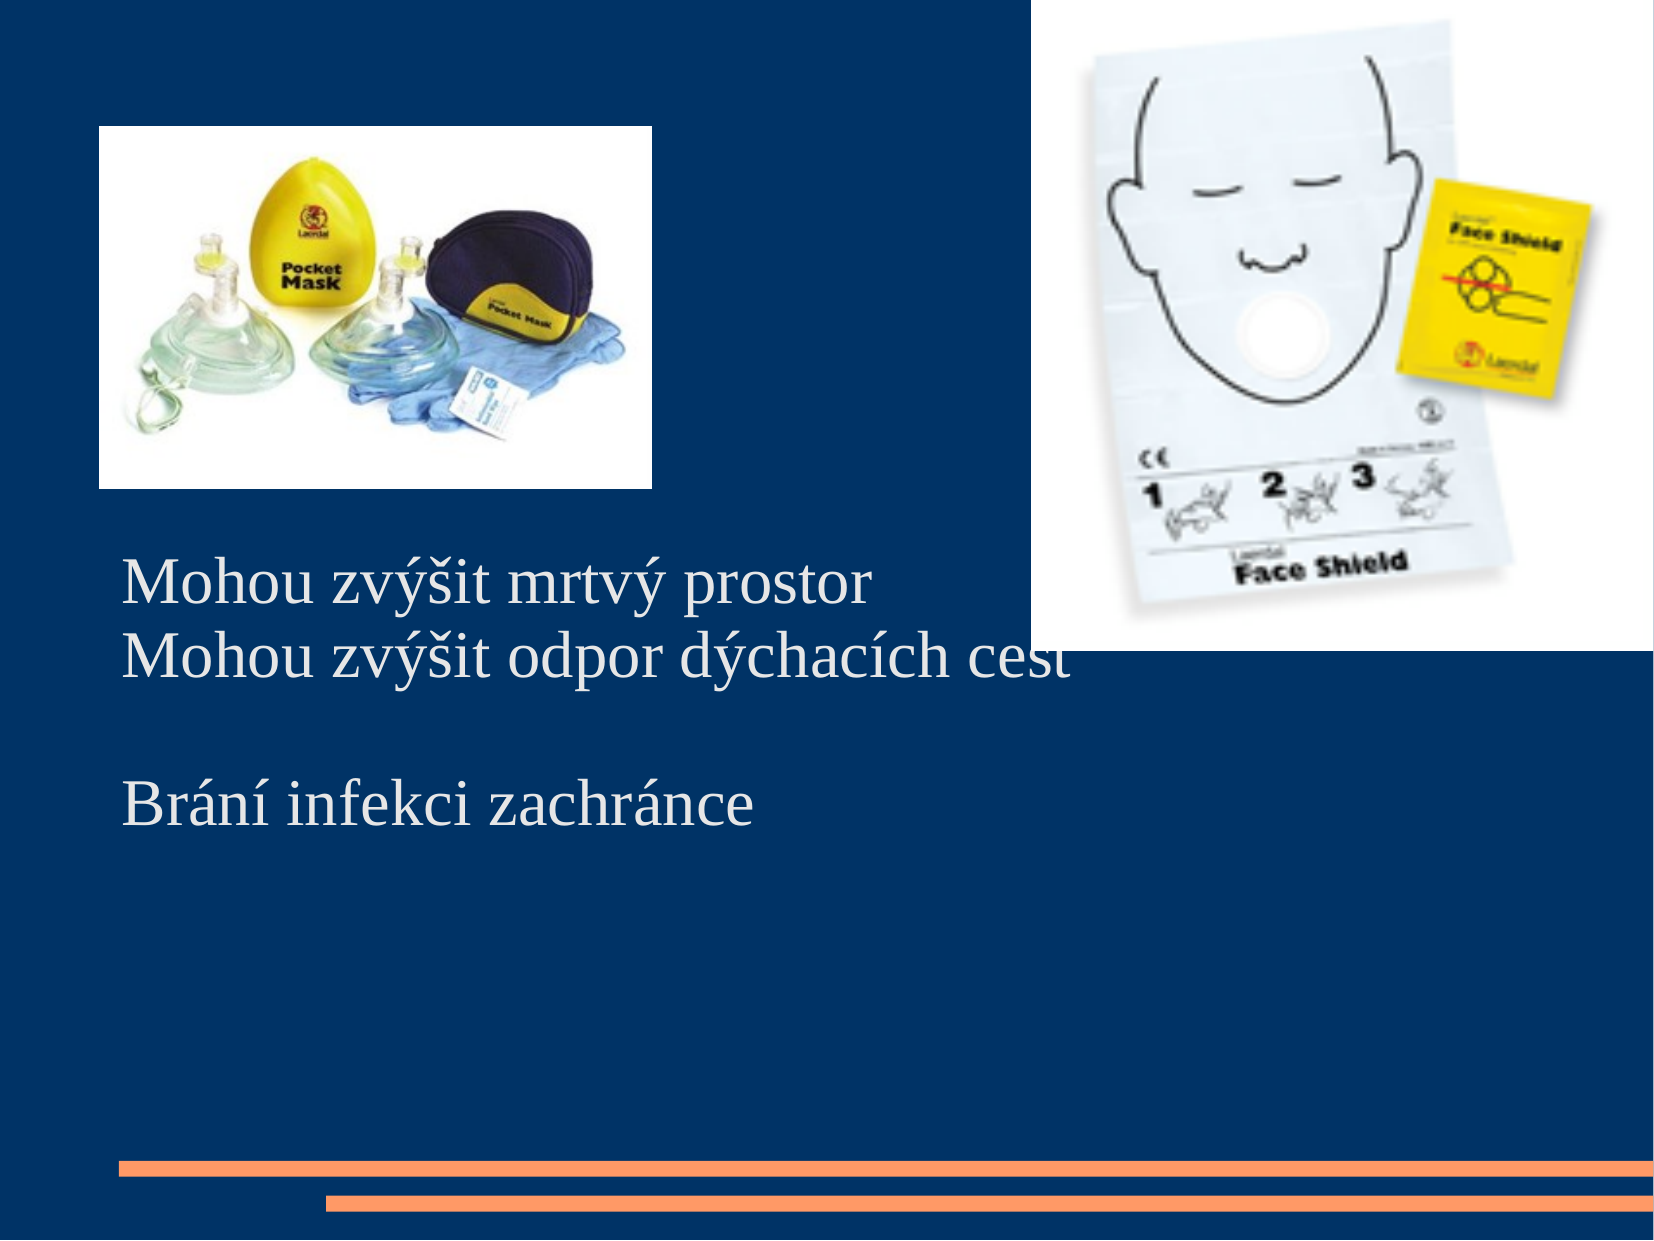

#
Mohou zvýšit mrtvý prostor
Mohou zvýšit odpor dýchacích cest
Brání infekci zachránce